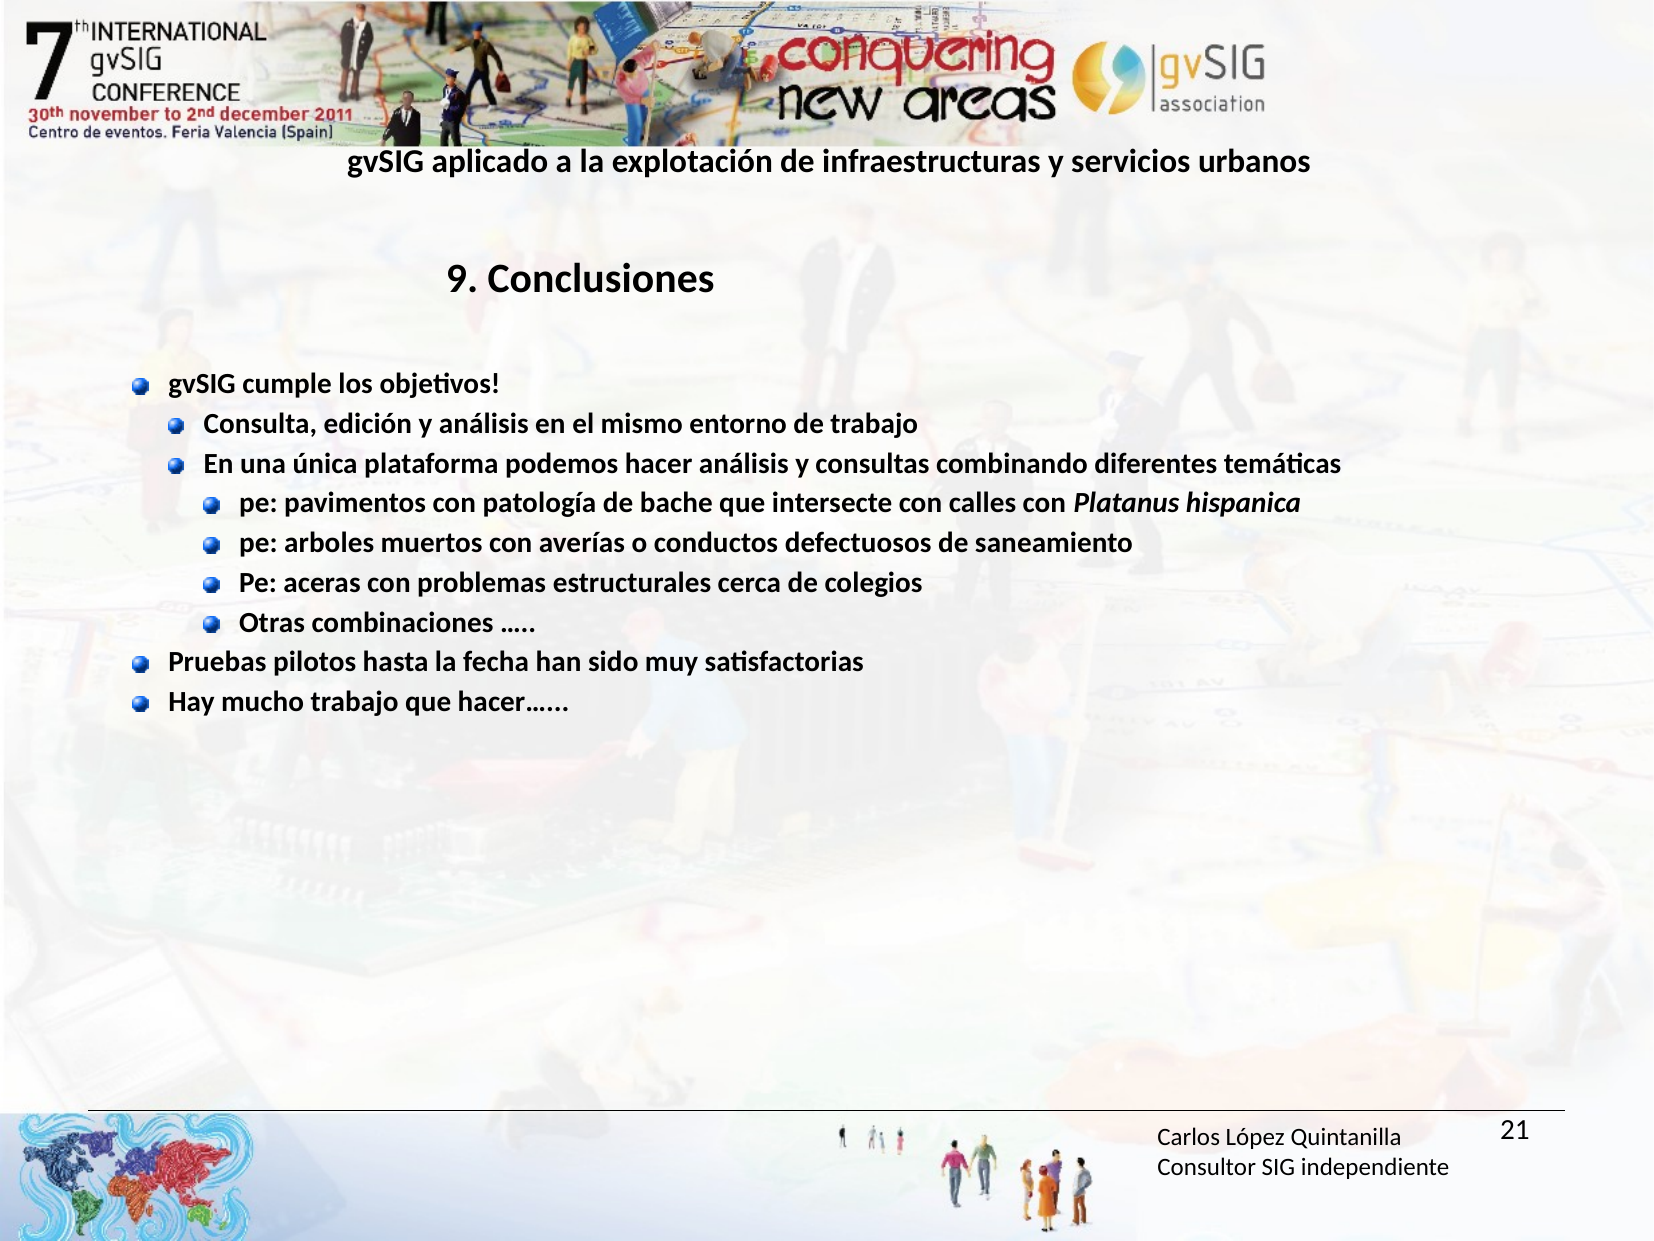

# gvSIG aplicado a la explotación de infraestructuras y servicios urbanos
9. Conclusiones
gvSIG cumple los objetivos!
Consulta, edición y análisis en el mismo entorno de trabajo
En una única plataforma podemos hacer análisis y consultas combinando diferentes temáticas
pe: pavimentos con patología de bache que intersecte con calles con Platanus hispanica
pe: arboles muertos con averías o conductos defectuosos de saneamiento
Pe: aceras con problemas estructurales cerca de colegios
Otras combinaciones …..
Pruebas pilotos hasta la fecha han sido muy satisfactorias
Hay mucho trabajo que hacer…...
Carlos López Quintanilla
Consultor SIG independiente